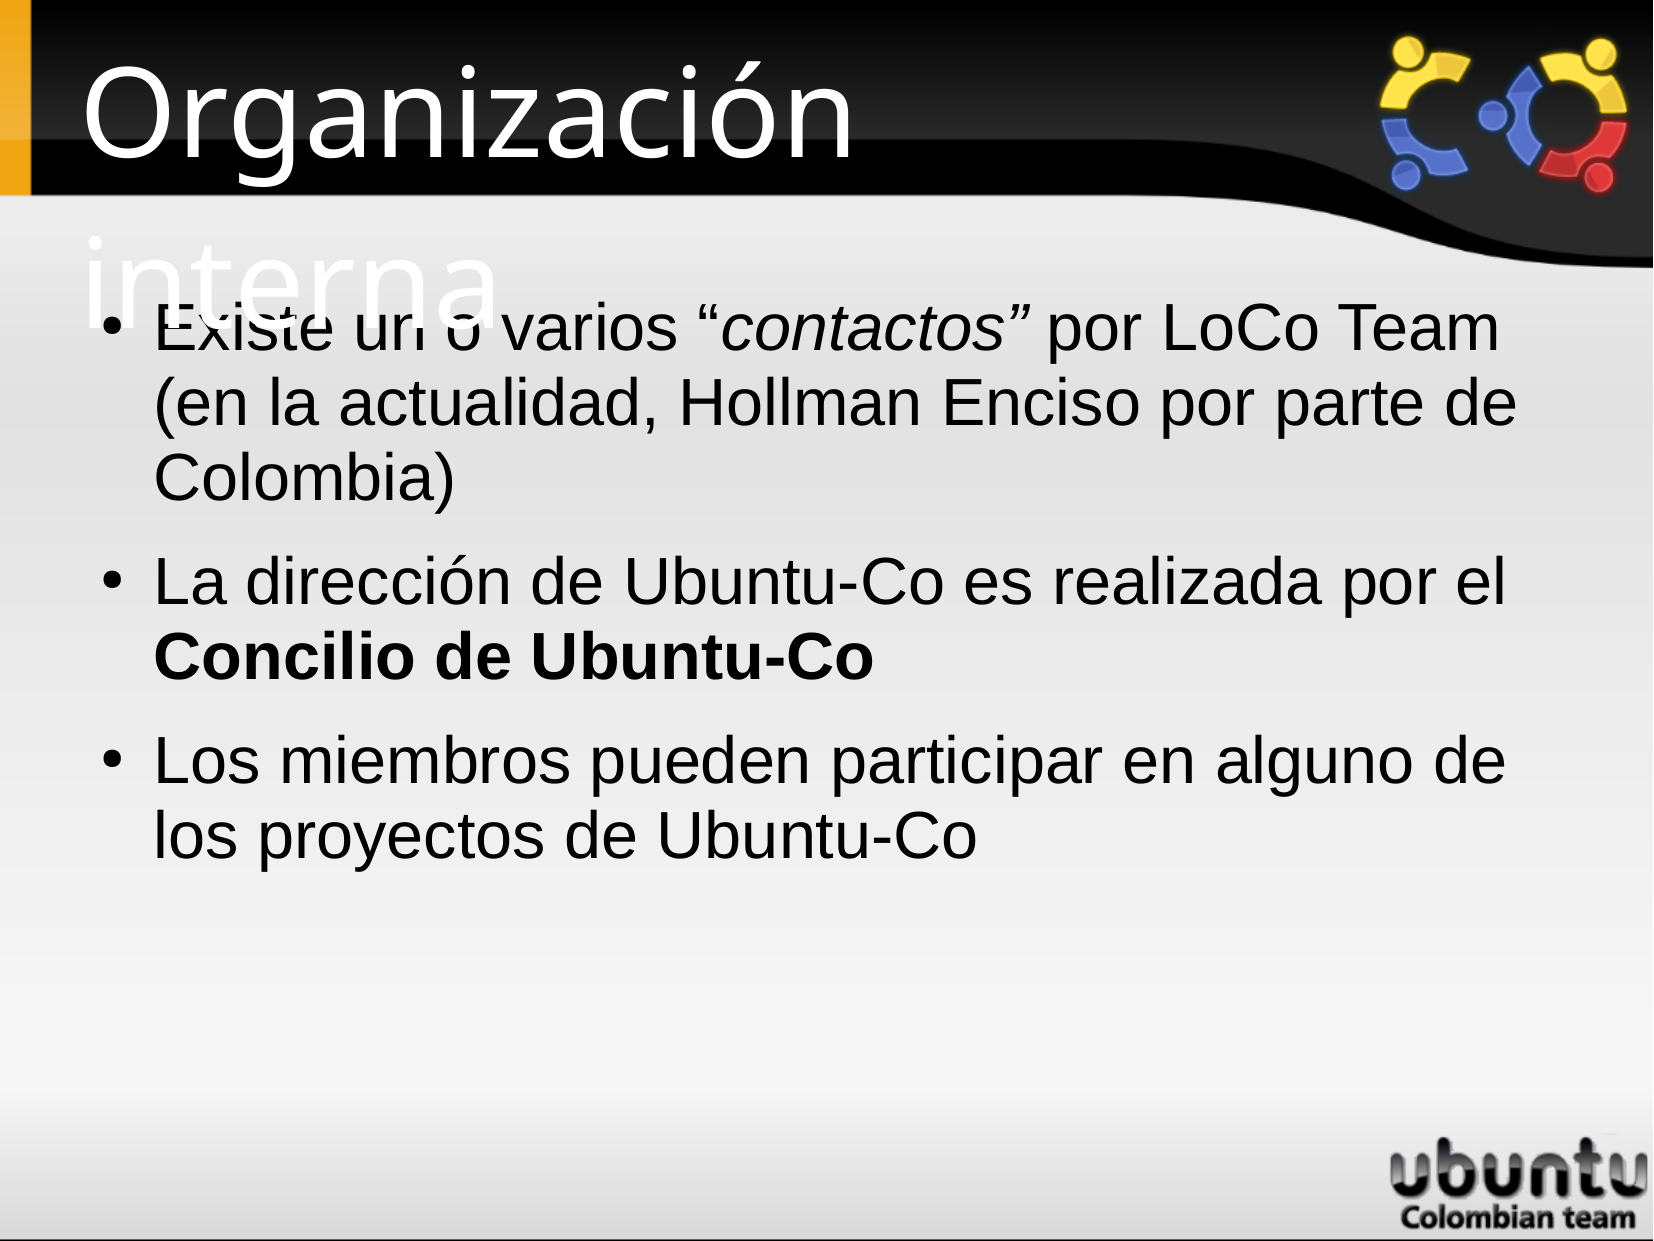

Organización interna
# Existe un o varios “contactos” por LoCo Team (en la actualidad, Hollman Enciso por parte de Colombia)
La dirección de Ubuntu-Co es realizada por el Concilio de Ubuntu-Co
Los miembros pueden participar en alguno de los proyectos de Ubuntu-Co